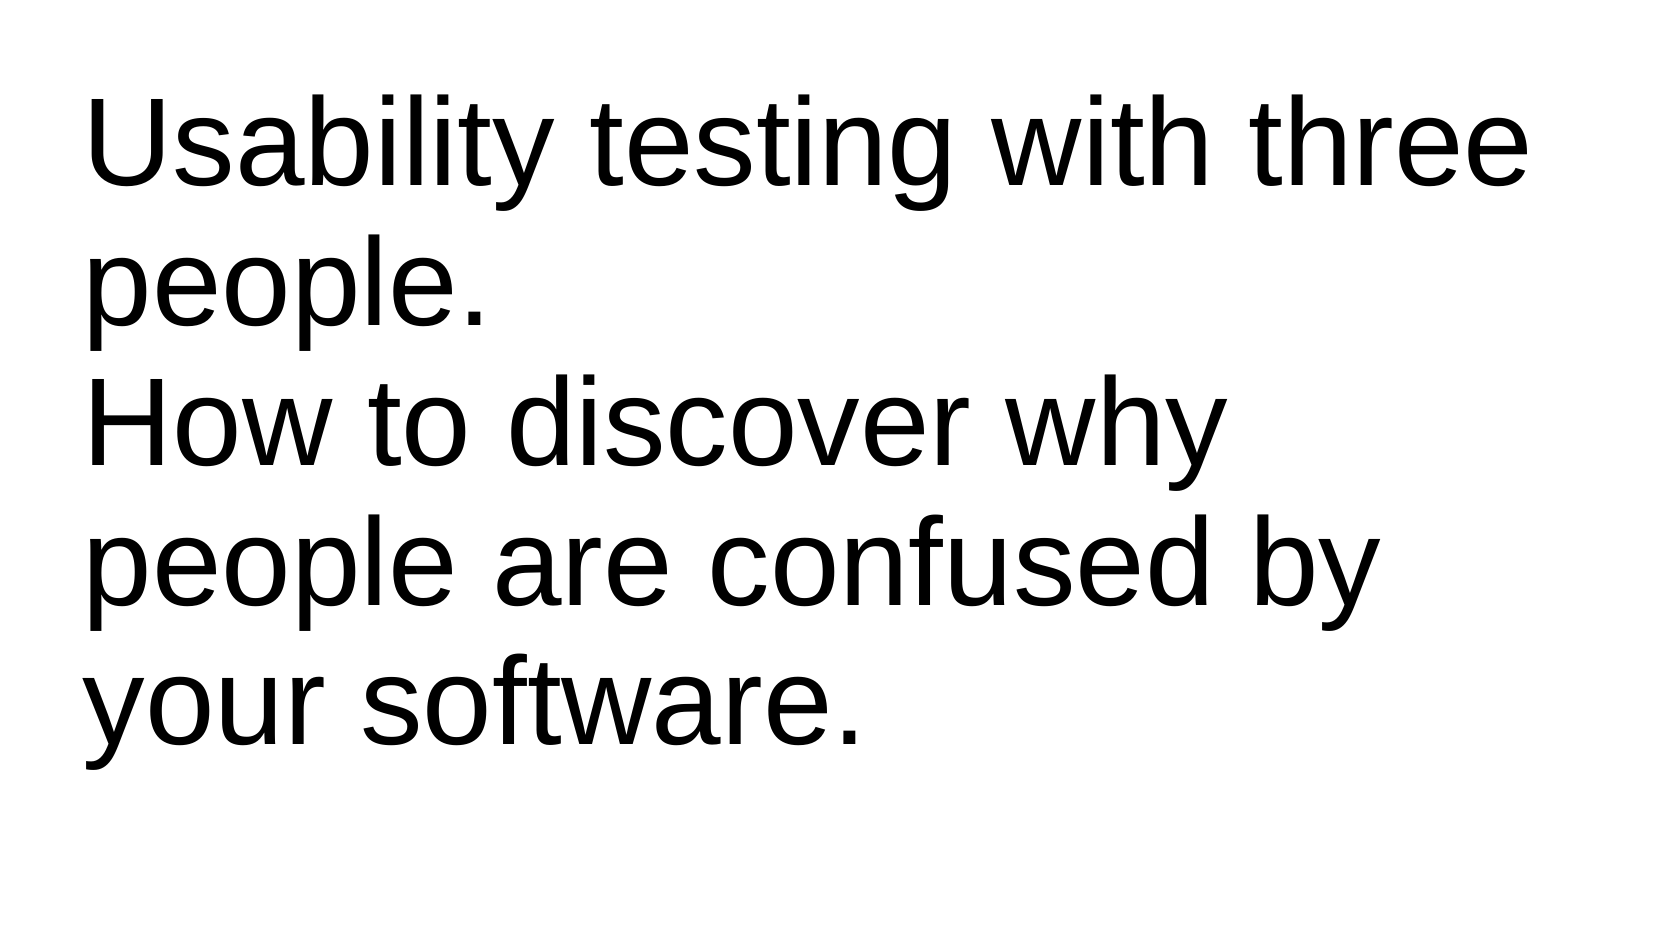

# Usability testing with three people. How to discover why people are confused by your software.